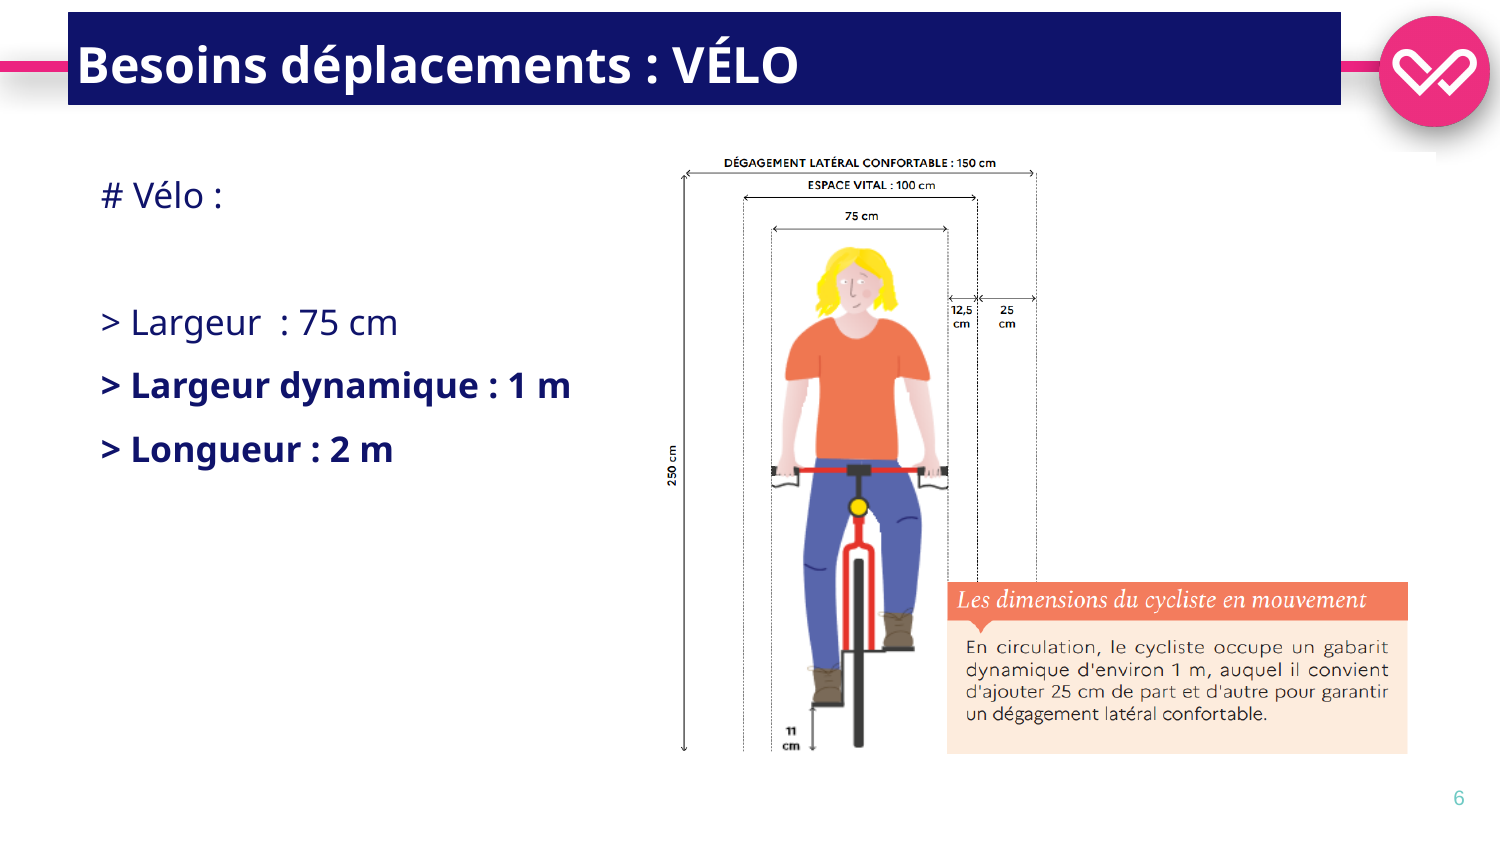

Besoins déplacements : VÉLO
# Vélo :
> Largeur : 75 cm
> Largeur dynamique : 1 m
> Longueur : 2 m